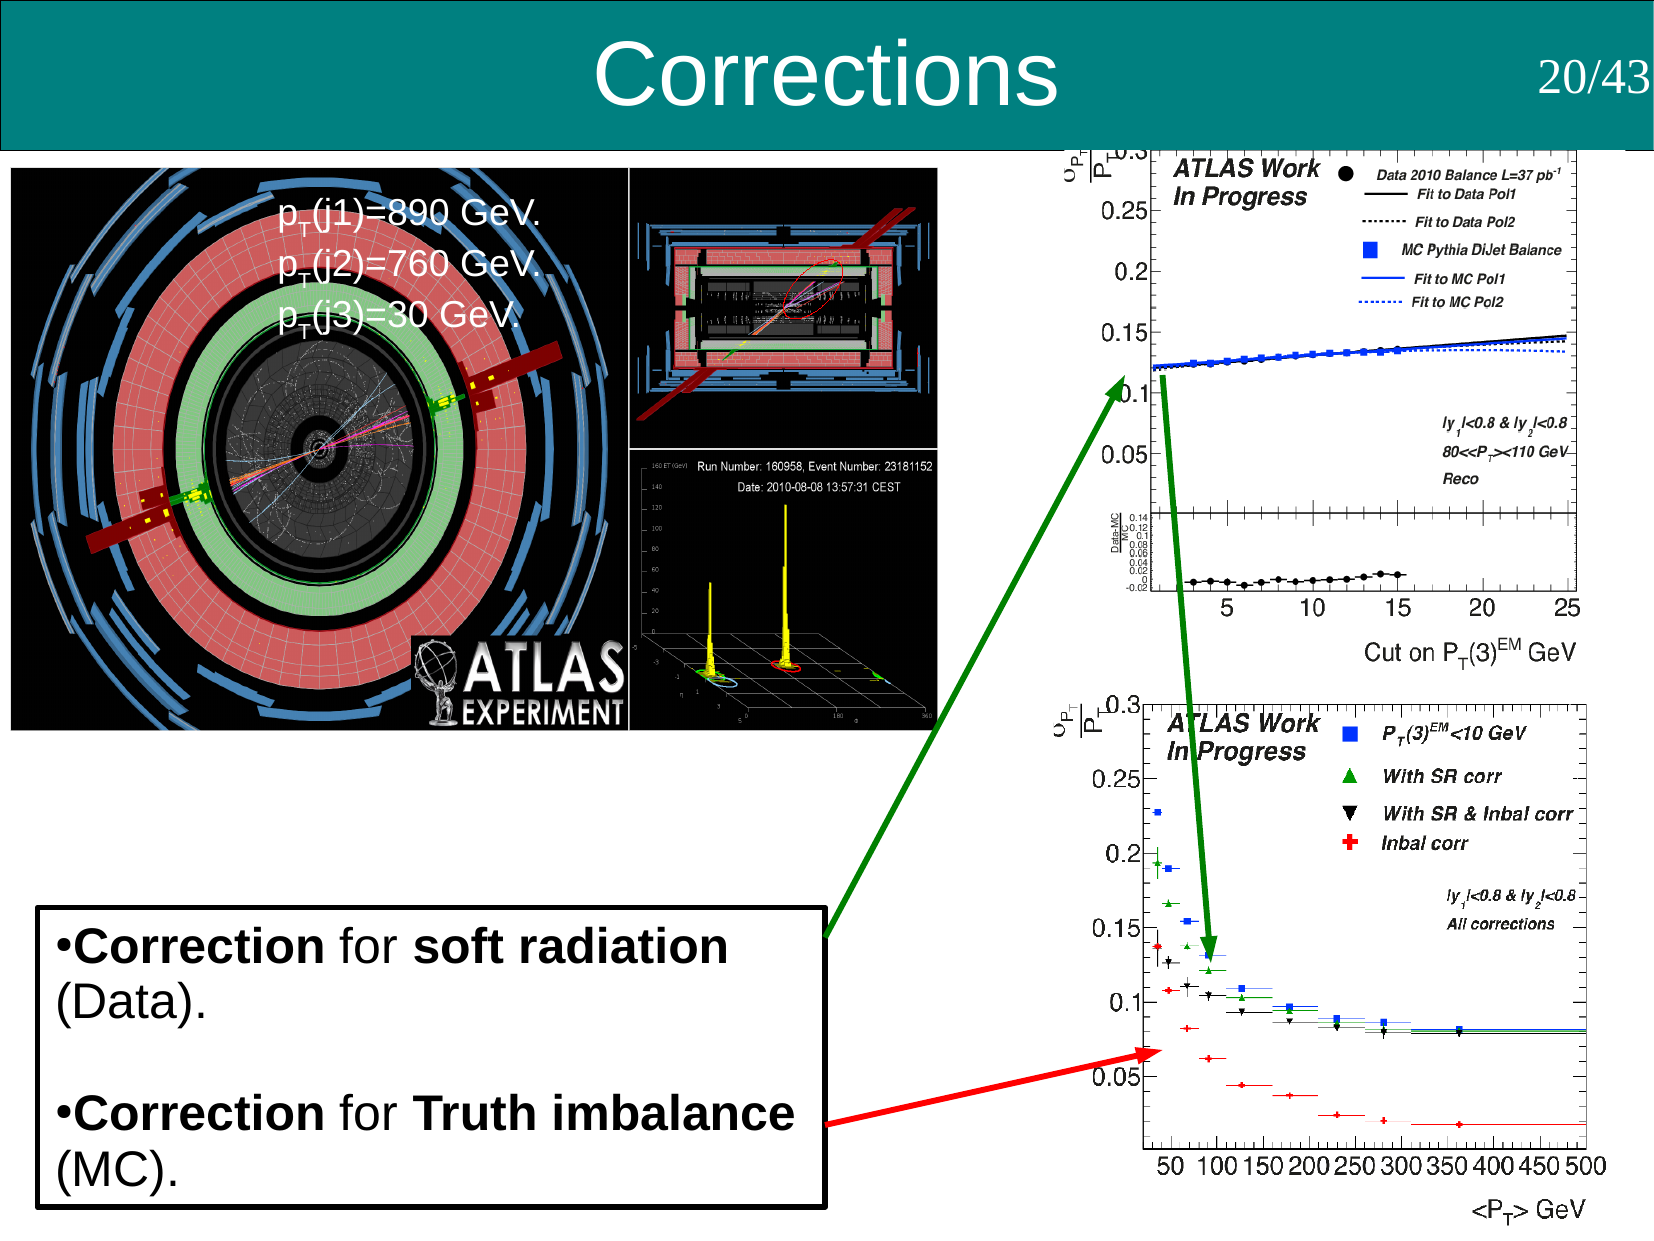

# Corrections
20
pT(j1)=890 GeV.
pT(j2)=760 GeV.
pT(j3)=30 GeV.
Correction for soft radiation (Data).
Correction for Truth imbalance (MC).